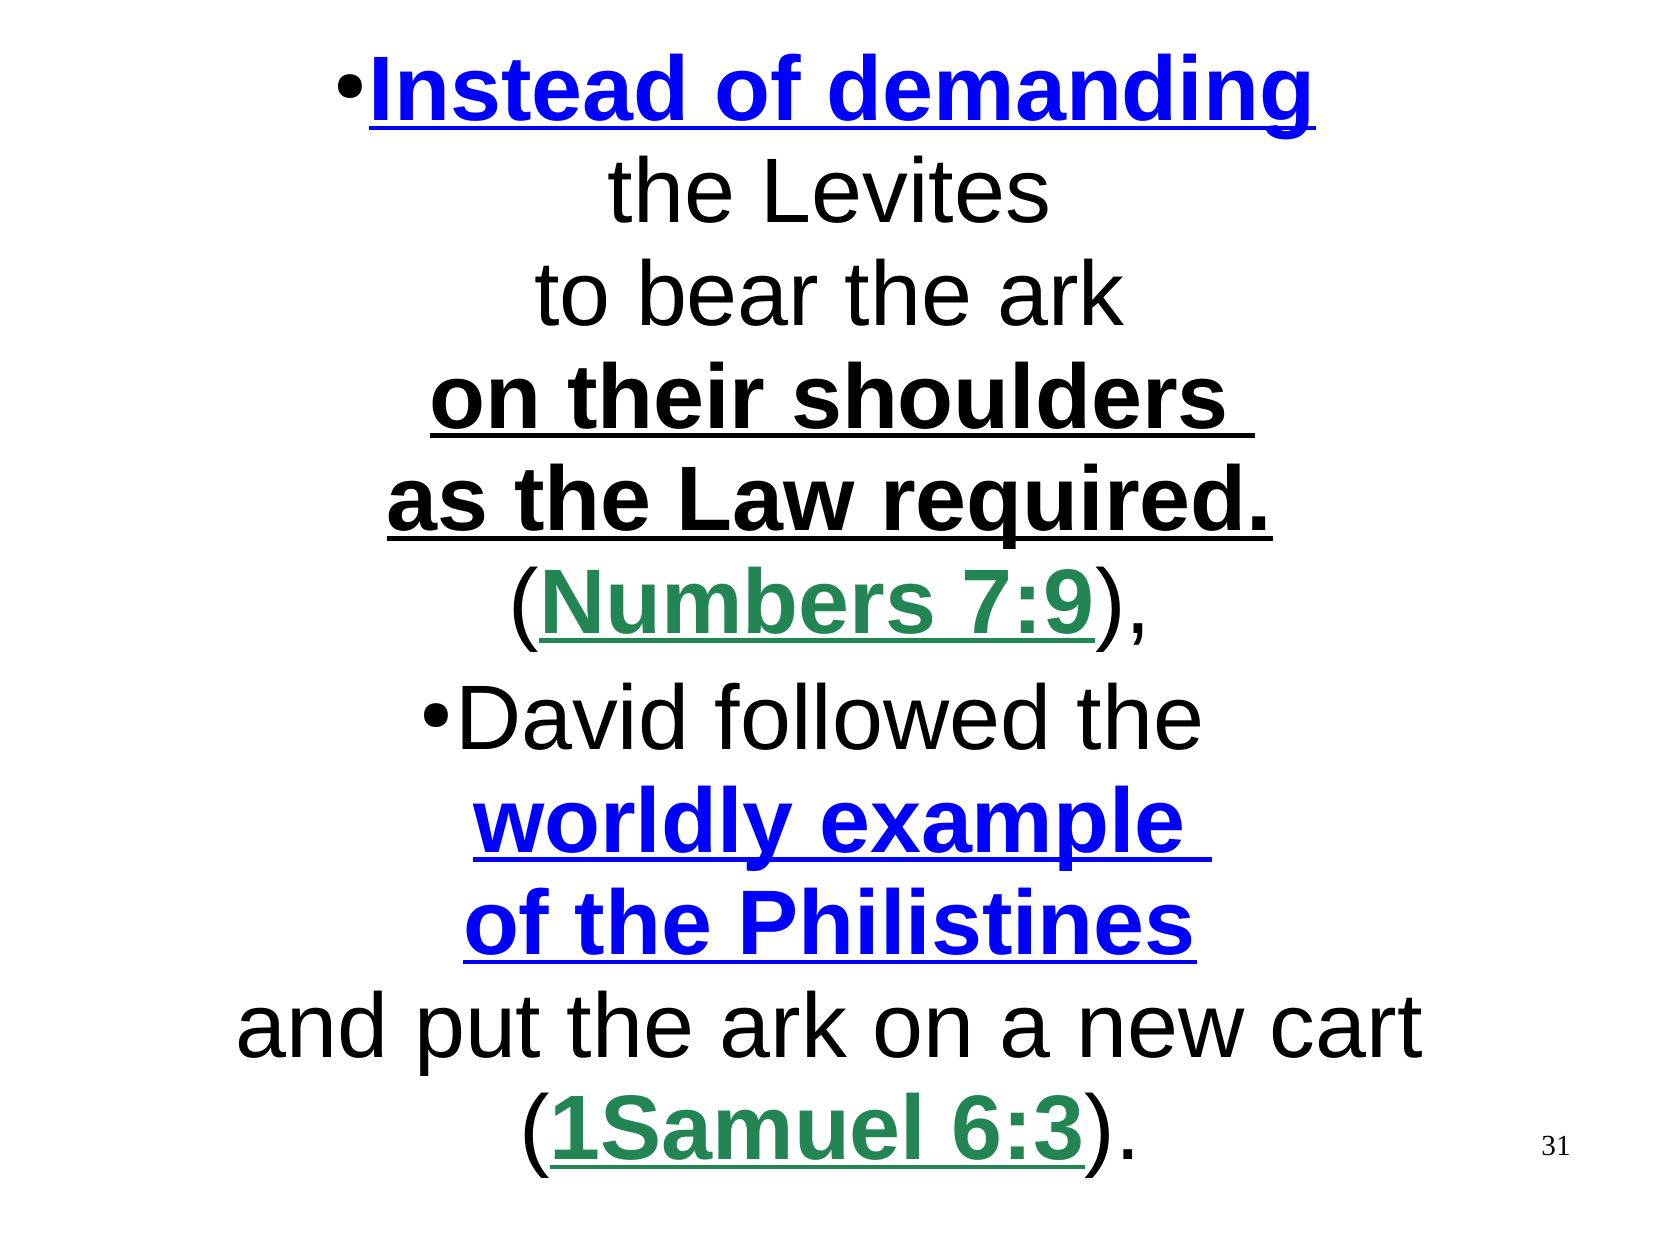

# Instead of demanding the Levites to bear the ark on their shoulders as the Law required. (Numbers 7:9),
David followed the
worldly example
of the Philistines
and put the ark on a new cart
(1Samuel 6:3).
31